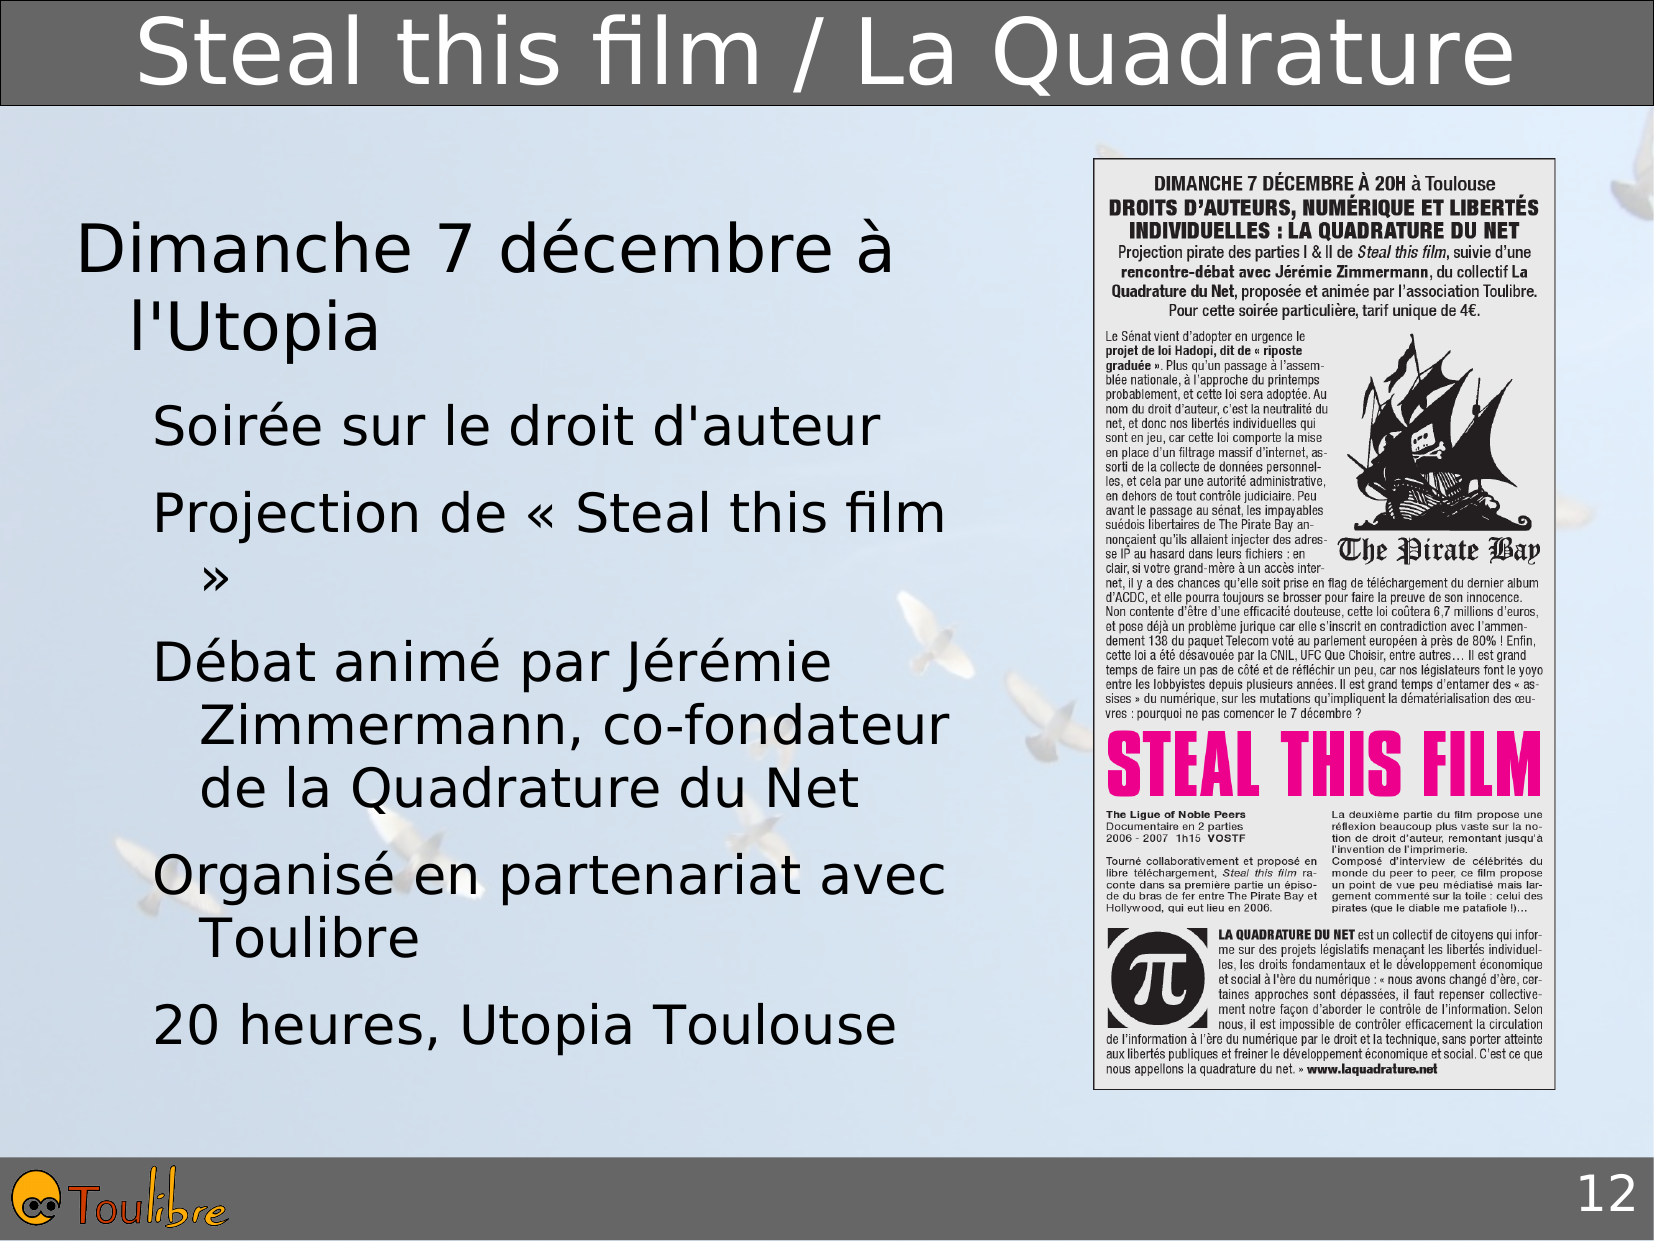

# Steal this film / La Quadrature
Dimanche 7 décembre à l'Utopia
Soirée sur le droit d'auteur
Projection de « Steal this film »
Débat animé par Jérémie Zimmermann, co-fondateur de la Quadrature du Net
Organisé en partenariat avec Toulibre
20 heures, Utopia Toulouse